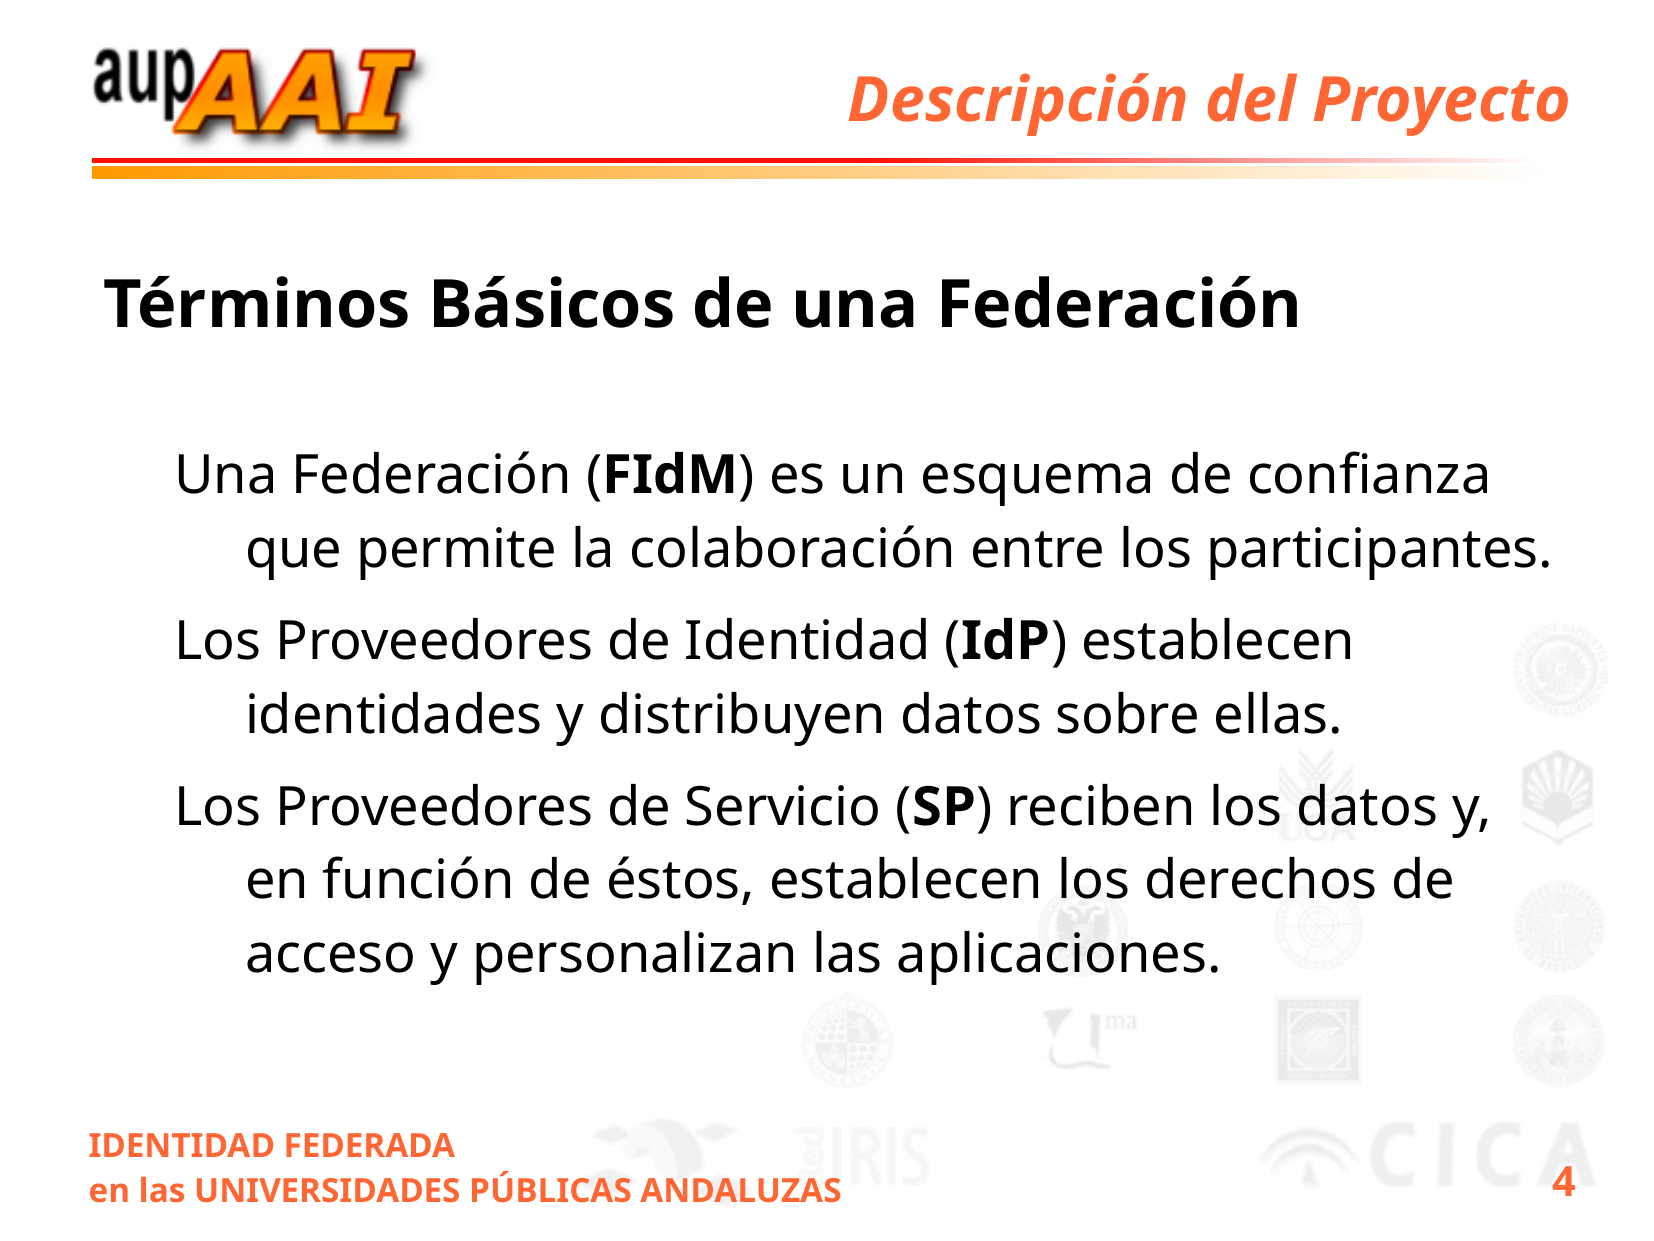

# Descripción del Proyecto
Términos Básicos de una Federación
Una Federación (FIdM) es un esquema de confianza que permite la colaboración entre los participantes.
Los Proveedores de Identidad (IdP) establecen identidades y distribuyen datos sobre ellas.
Los Proveedores de Servicio (SP) reciben los datos y, en función de éstos, establecen los derechos de acceso y personalizan las aplicaciones.
4